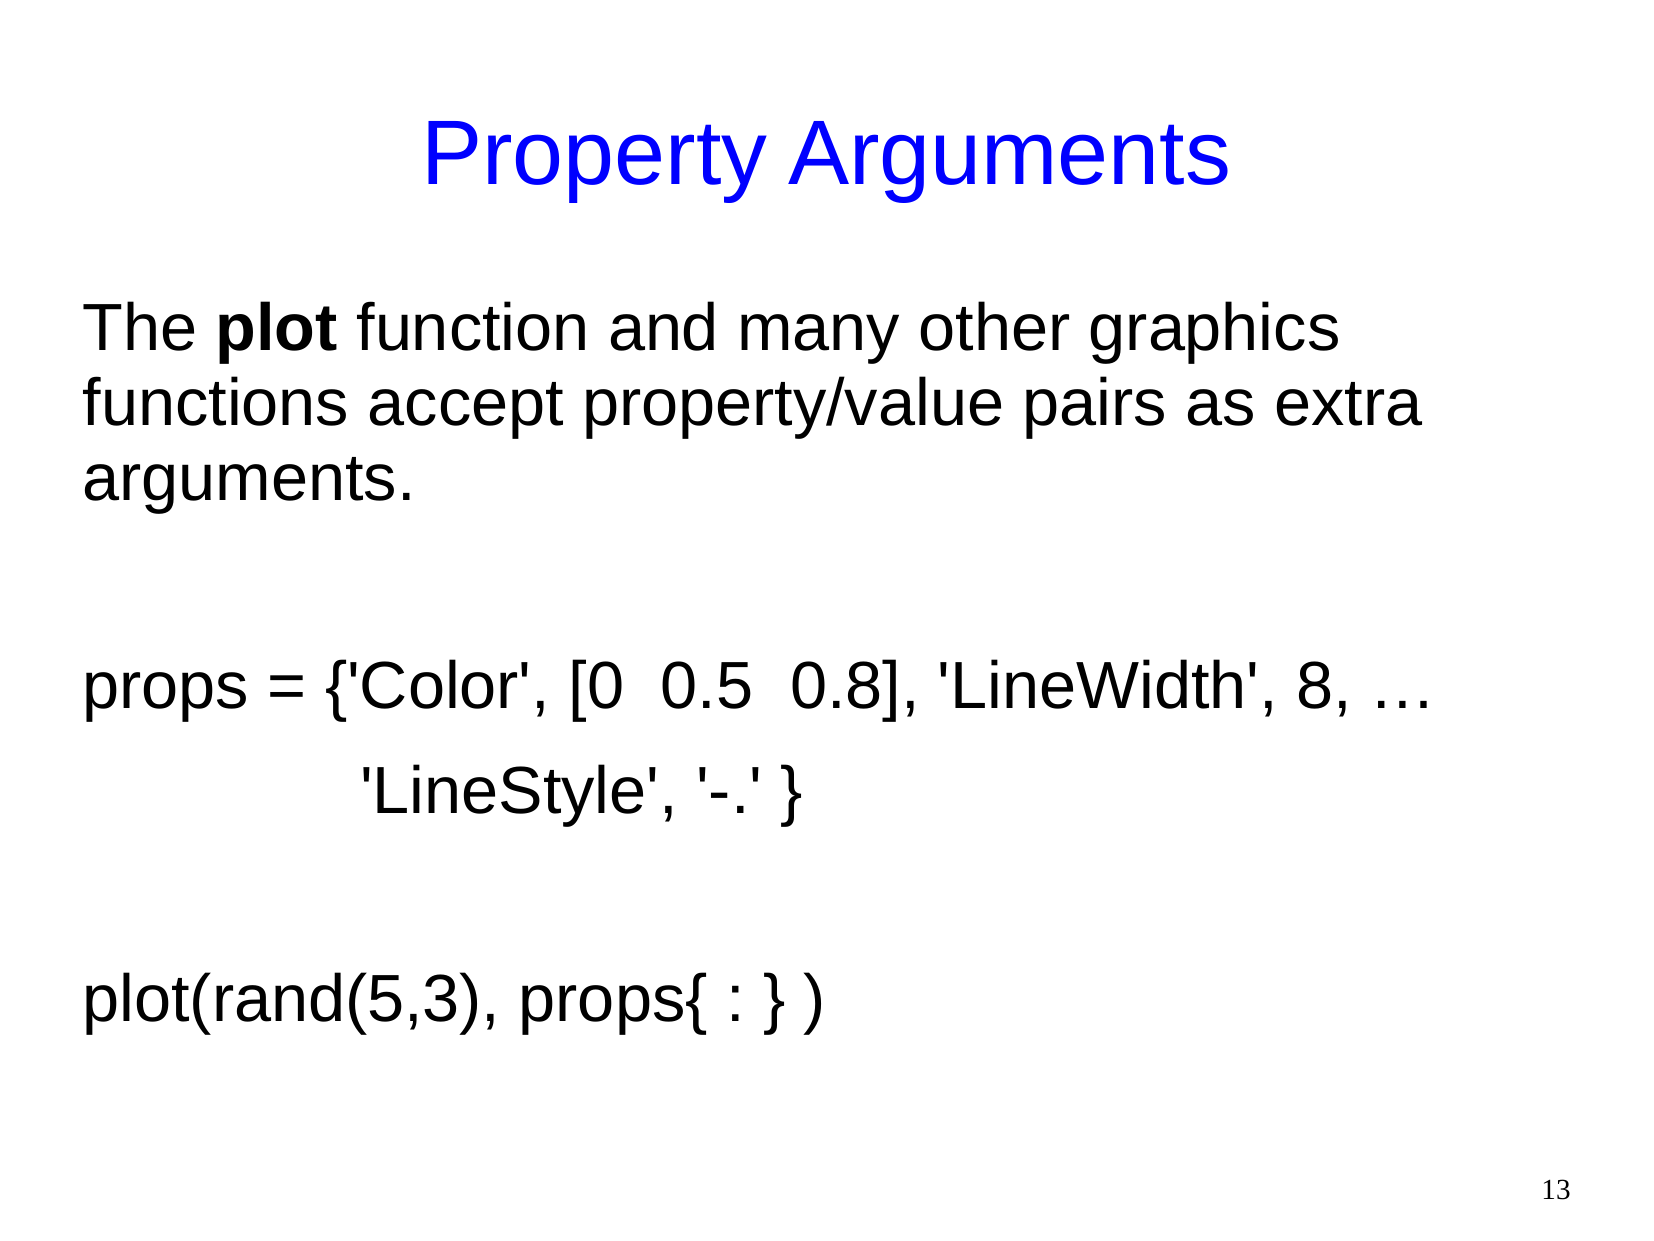

# Property Arguments
The plot function and many other graphics functions accept property/value pairs as extra arguments.
props = {'Color', [0 0.5 0.8], 'LineWidth', 8, …
 'LineStyle', '-.' }
plot(rand(5,3), props{ : } )
13